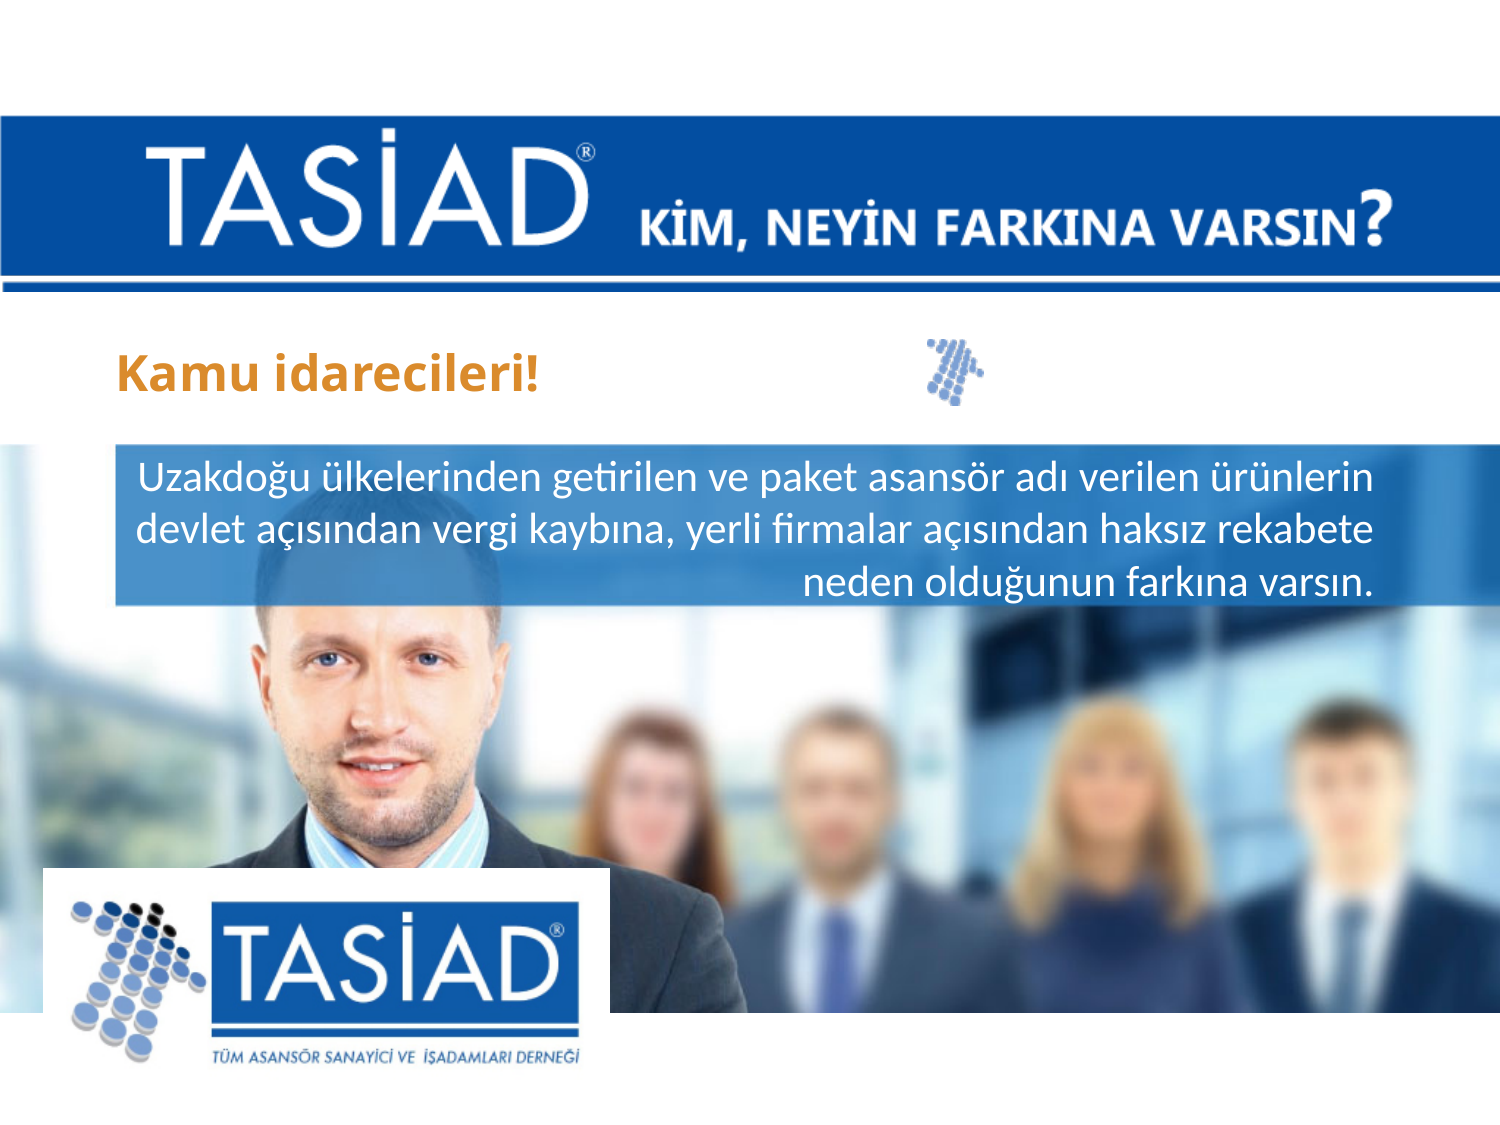

Kamu idarecileri!
Uzakdoğu ülkelerinden getirilen ve paket asansör adı verilen ürünlerin devlet açısından vergi kaybına, yerli firmalar açısından haksız rekabete neden olduğunun farkına varsın.